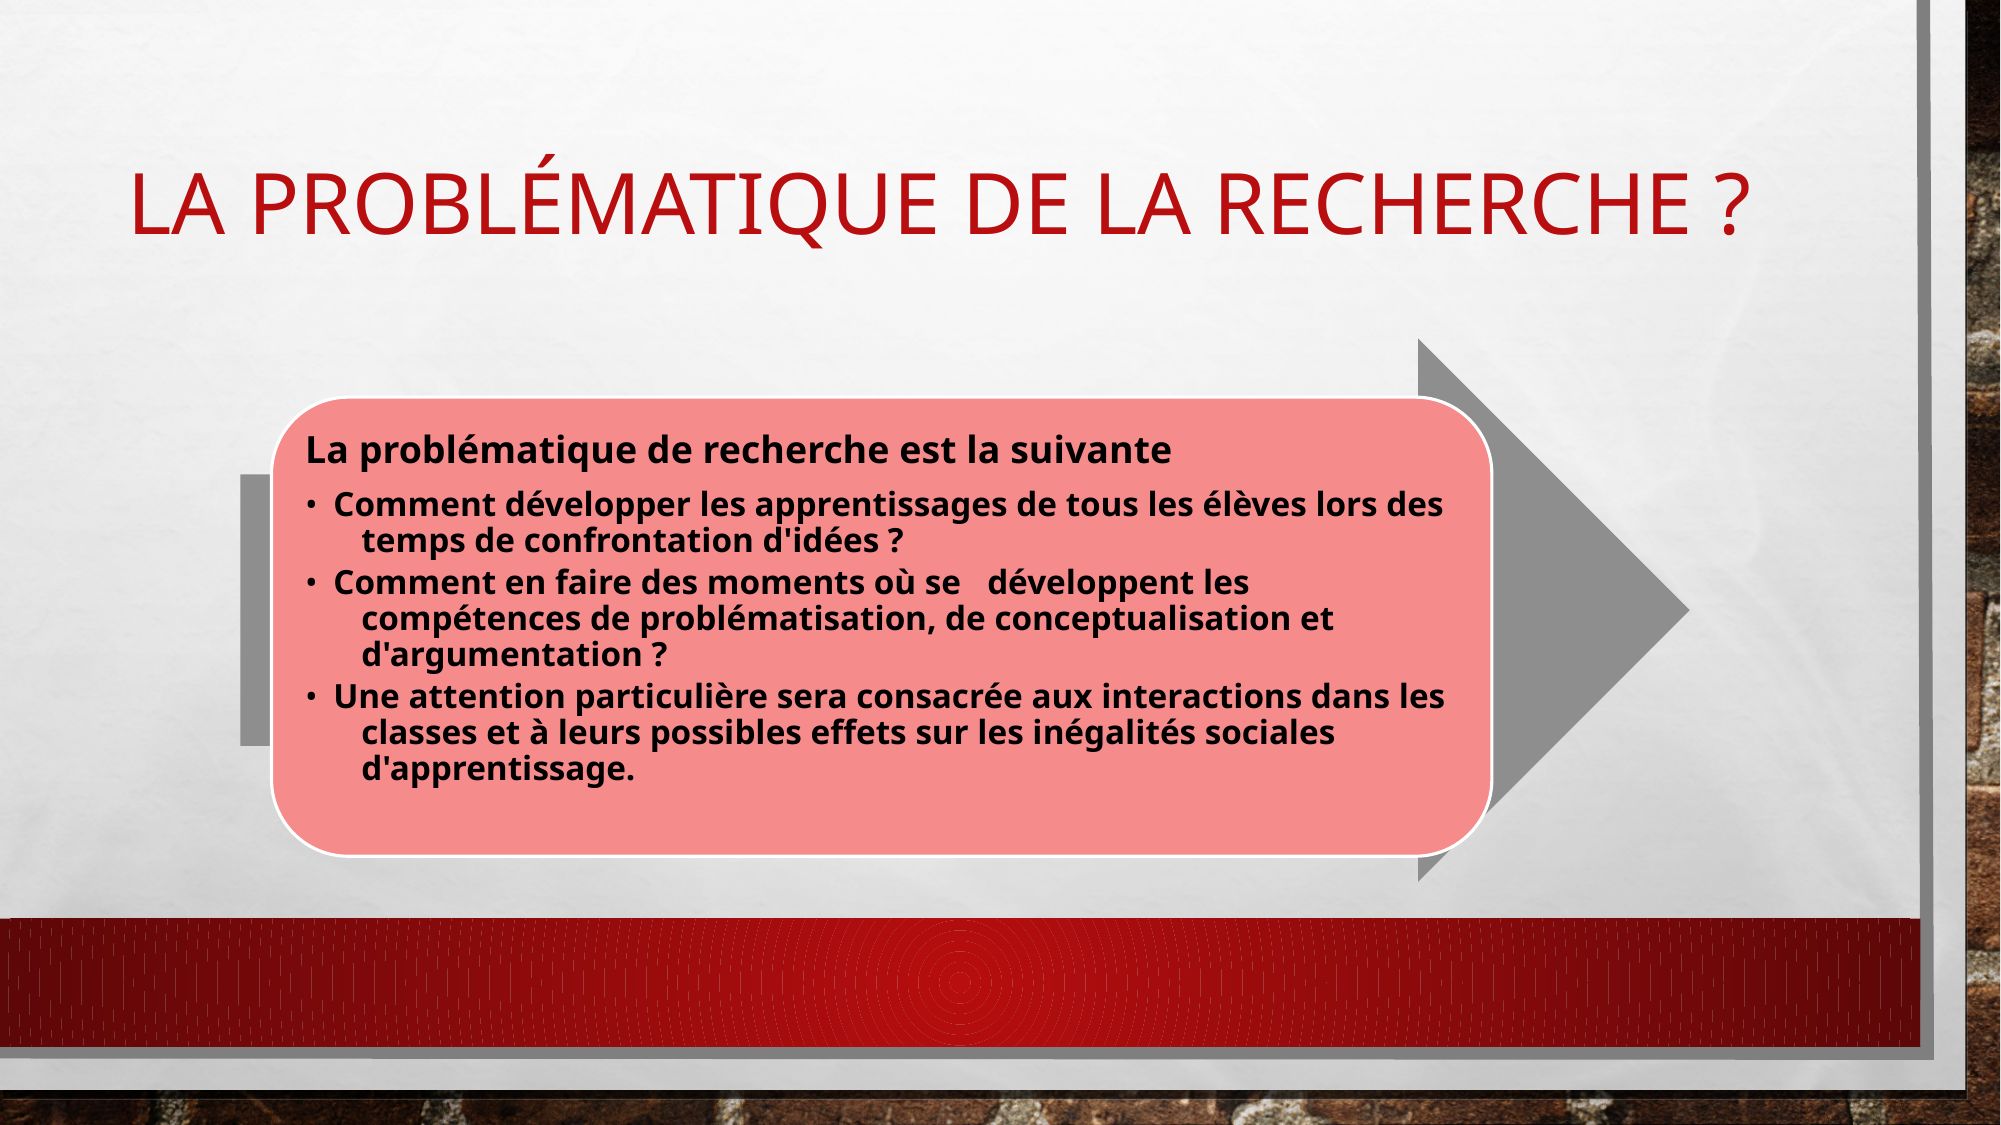

# La problématique DE LA RECHERCHE ?
La problématique de recherche est la suivante
Comment développer les apprentissages de tous les élèves lors des temps de confrontation d'idées ?
Comment en faire des moments où se   développent les compétences de problématisation, de conceptualisation et d'argumentation ?
Une attention particulière sera consacrée aux interactions dans les classes et à leurs possibles effets sur les inégalités sociales d'apprentissage.